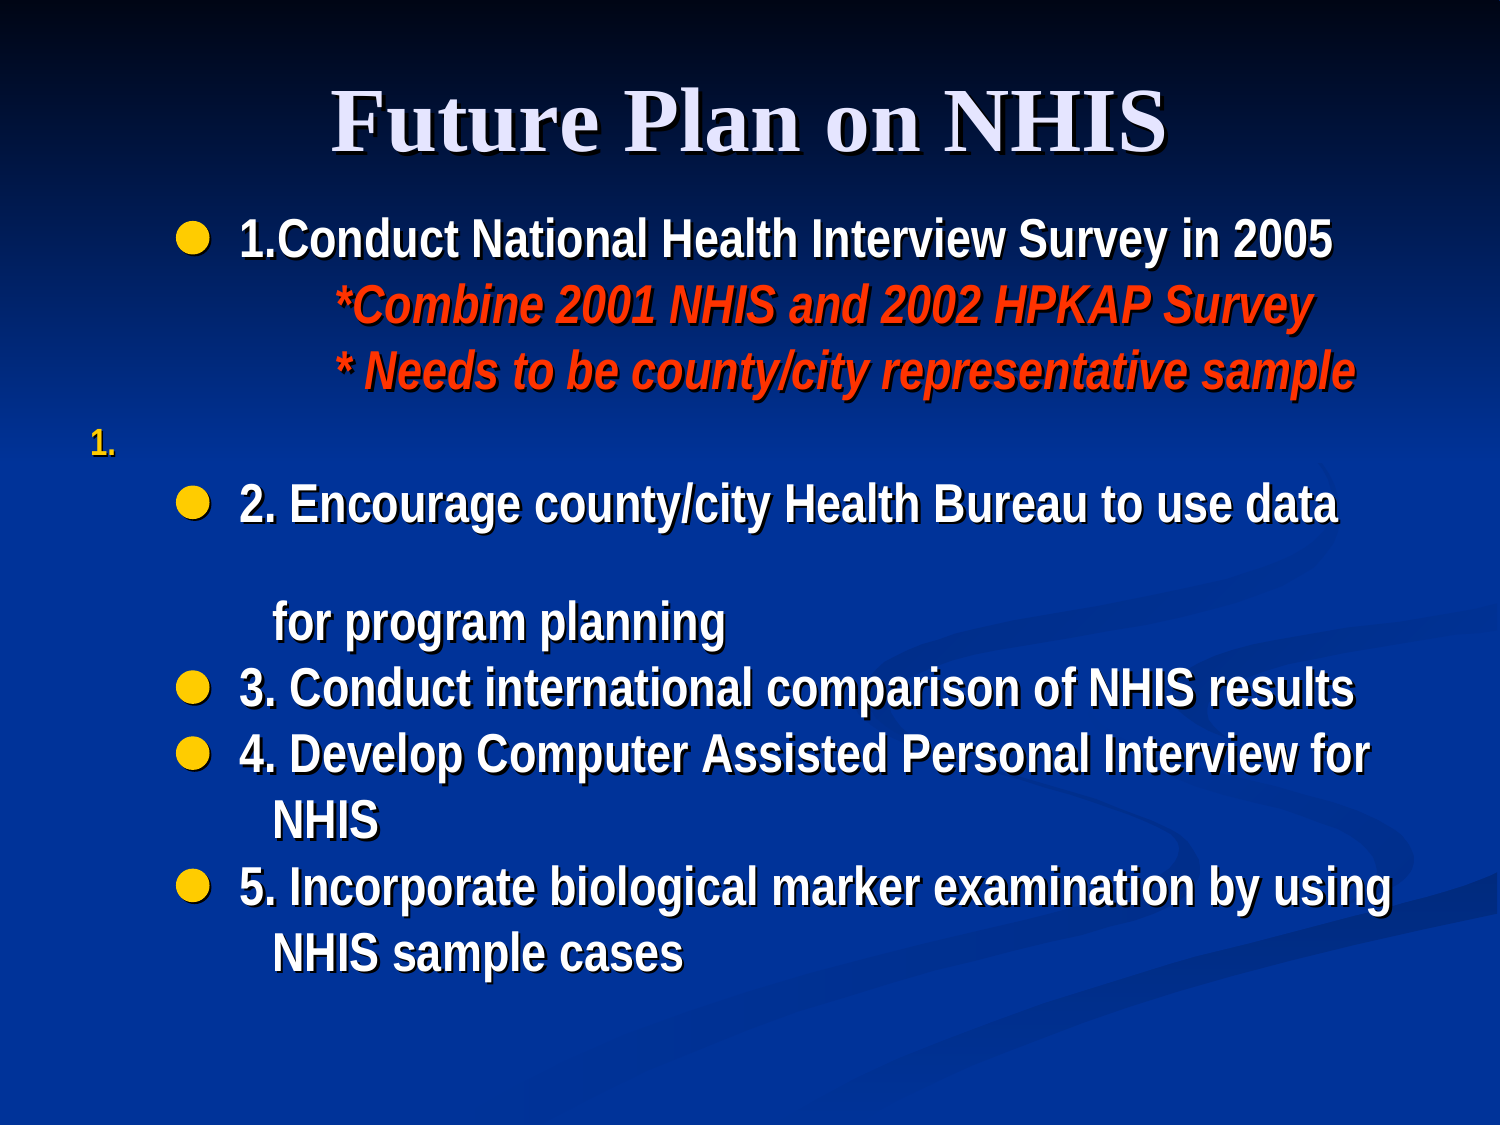

# Future Plan on NHIS
 1.Conduct National Health Interview Survey in 2005
 *Combine 2001 NHIS and 2002 HPKAP Survey
 * Needs to be county/city representative sample
 2. Encourage county/city Health Bureau to use data
 for program planning
 3. Conduct international comparison of NHIS results
 4. Develop Computer Assisted Personal Interview for
 NHIS
 5. Incorporate biological marker examination by using
 NHIS sample cases